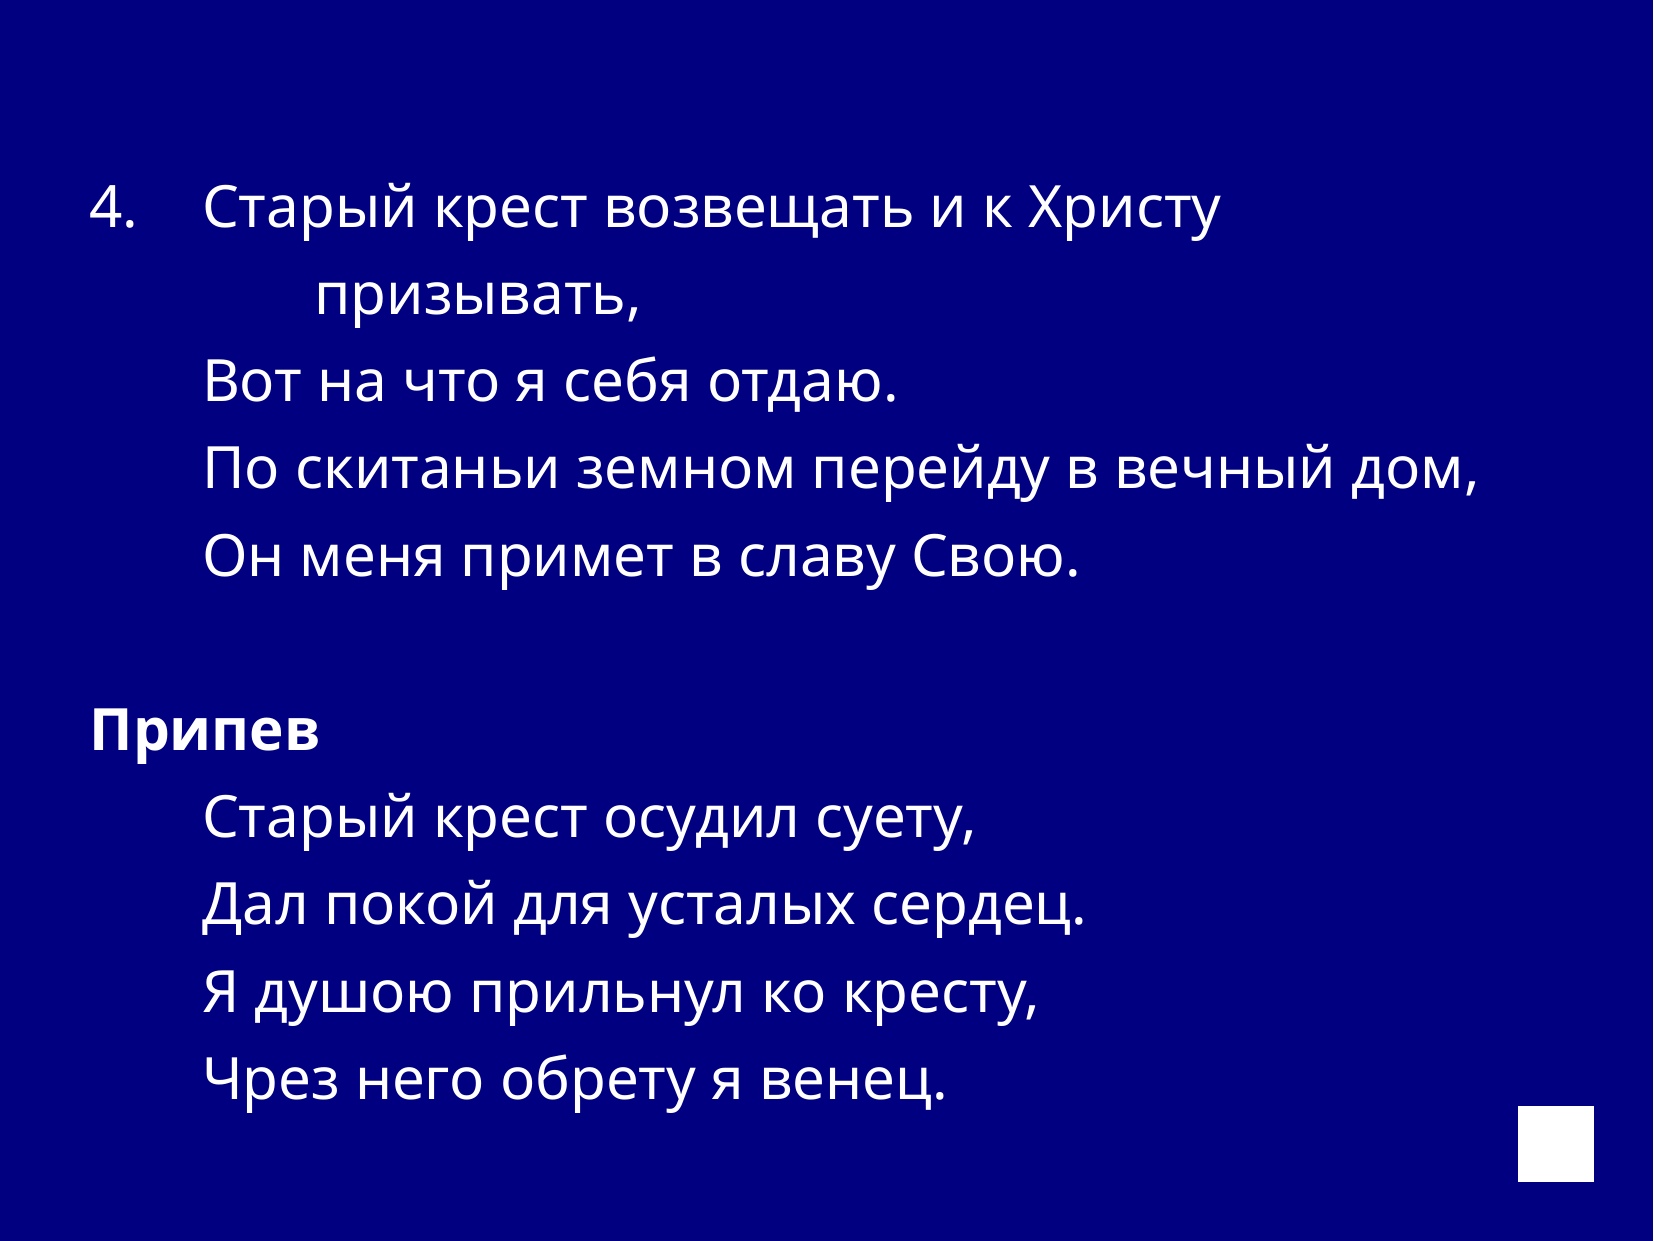

4.	Старый крест возвещать и к Христу
		призывать,
	Вот на что я себя отдаю.
	По скитаньи земном перейду в вечный дом,
	Он меня примет в славу Свою.
Припев
	Старый крест осудил суету,
	Дал покой для усталых сердец.
	Я душою прильнул ко кресту,
	Чрез него обрету я венец.